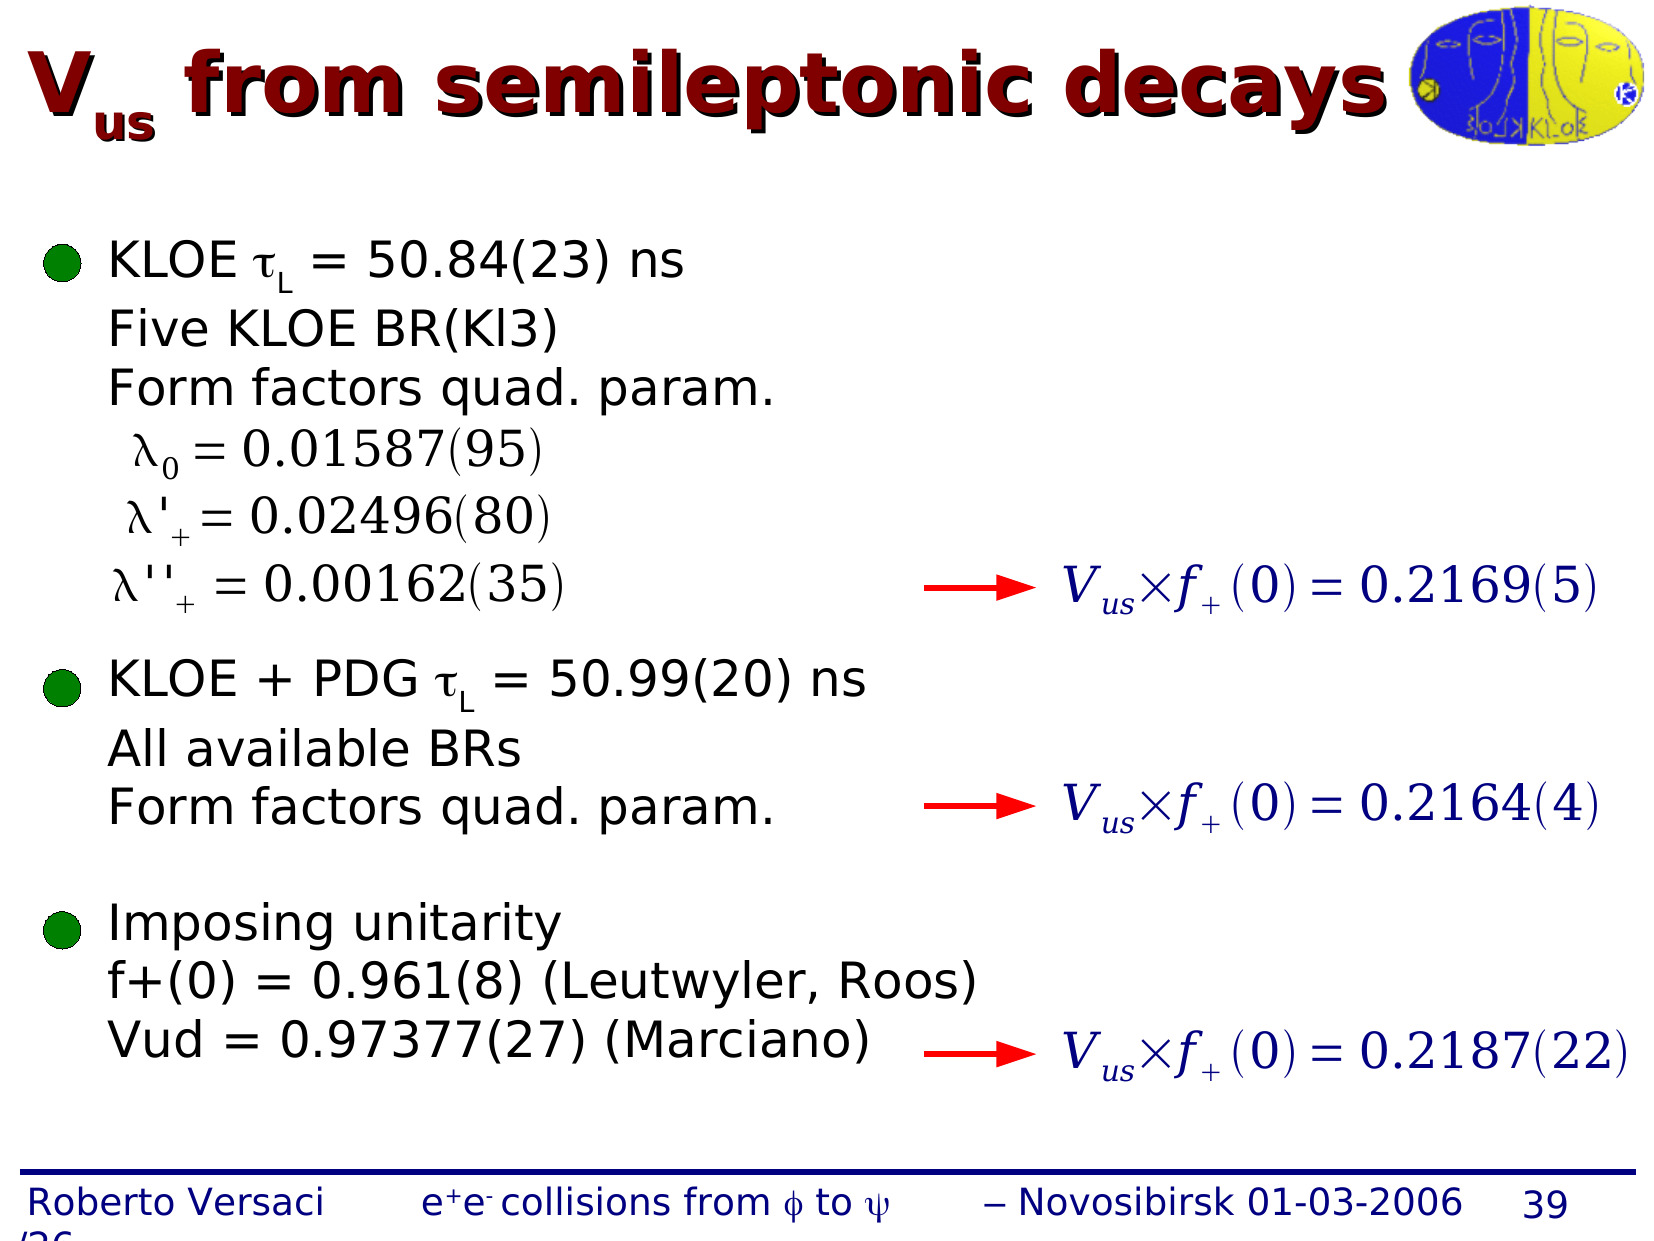

# Vus from semileptonic decays
KLOE tL = 50.84(23) ns
Five KLOE BR(Kl3)
Form factors quad. param.
KLOE + PDG tL = 50.99(20) ns
All available BRs
Form factors quad. param.
Imposing unitarity
f+(0) = 0.961(8) (Leutwyler, Roos)
Vud = 0.97377(27) (Marciano)
* Vusxf+(0) = 0.2160(5) chi2/dof = 1.9/4
 calcolato con Tau_L=50.84(23)ns (media KLOE)
 BR(Kl3) i 5 di KLOE, compresi i preliminary K+/-l3
 fattori di forma, parametrizzazione quadratica, mediando
 su KLOE, KTeV,ISTRA+,NA48:
 lambda+' = 0.02496(80)
 lambda+'' = 0.00162(35)
 lambda0 = 0.01587(95)
* Unitarieta`: Vusxf_+(0) = 0.2187(22)
 calcolato da f+(0)=0.961(8) (Leutwyler,Ross)
 Vud = 0.97377(27) (Marciano)
* Vusxf+(0) = 0.2164(4)
 calcolato con Tau_L=50.99(20)ns (media KLOE-PDG)
 Tutti i BR Kl3 disponibili, compresi KLOE prel. K+/-
 Fattori di forma, c.s.
39